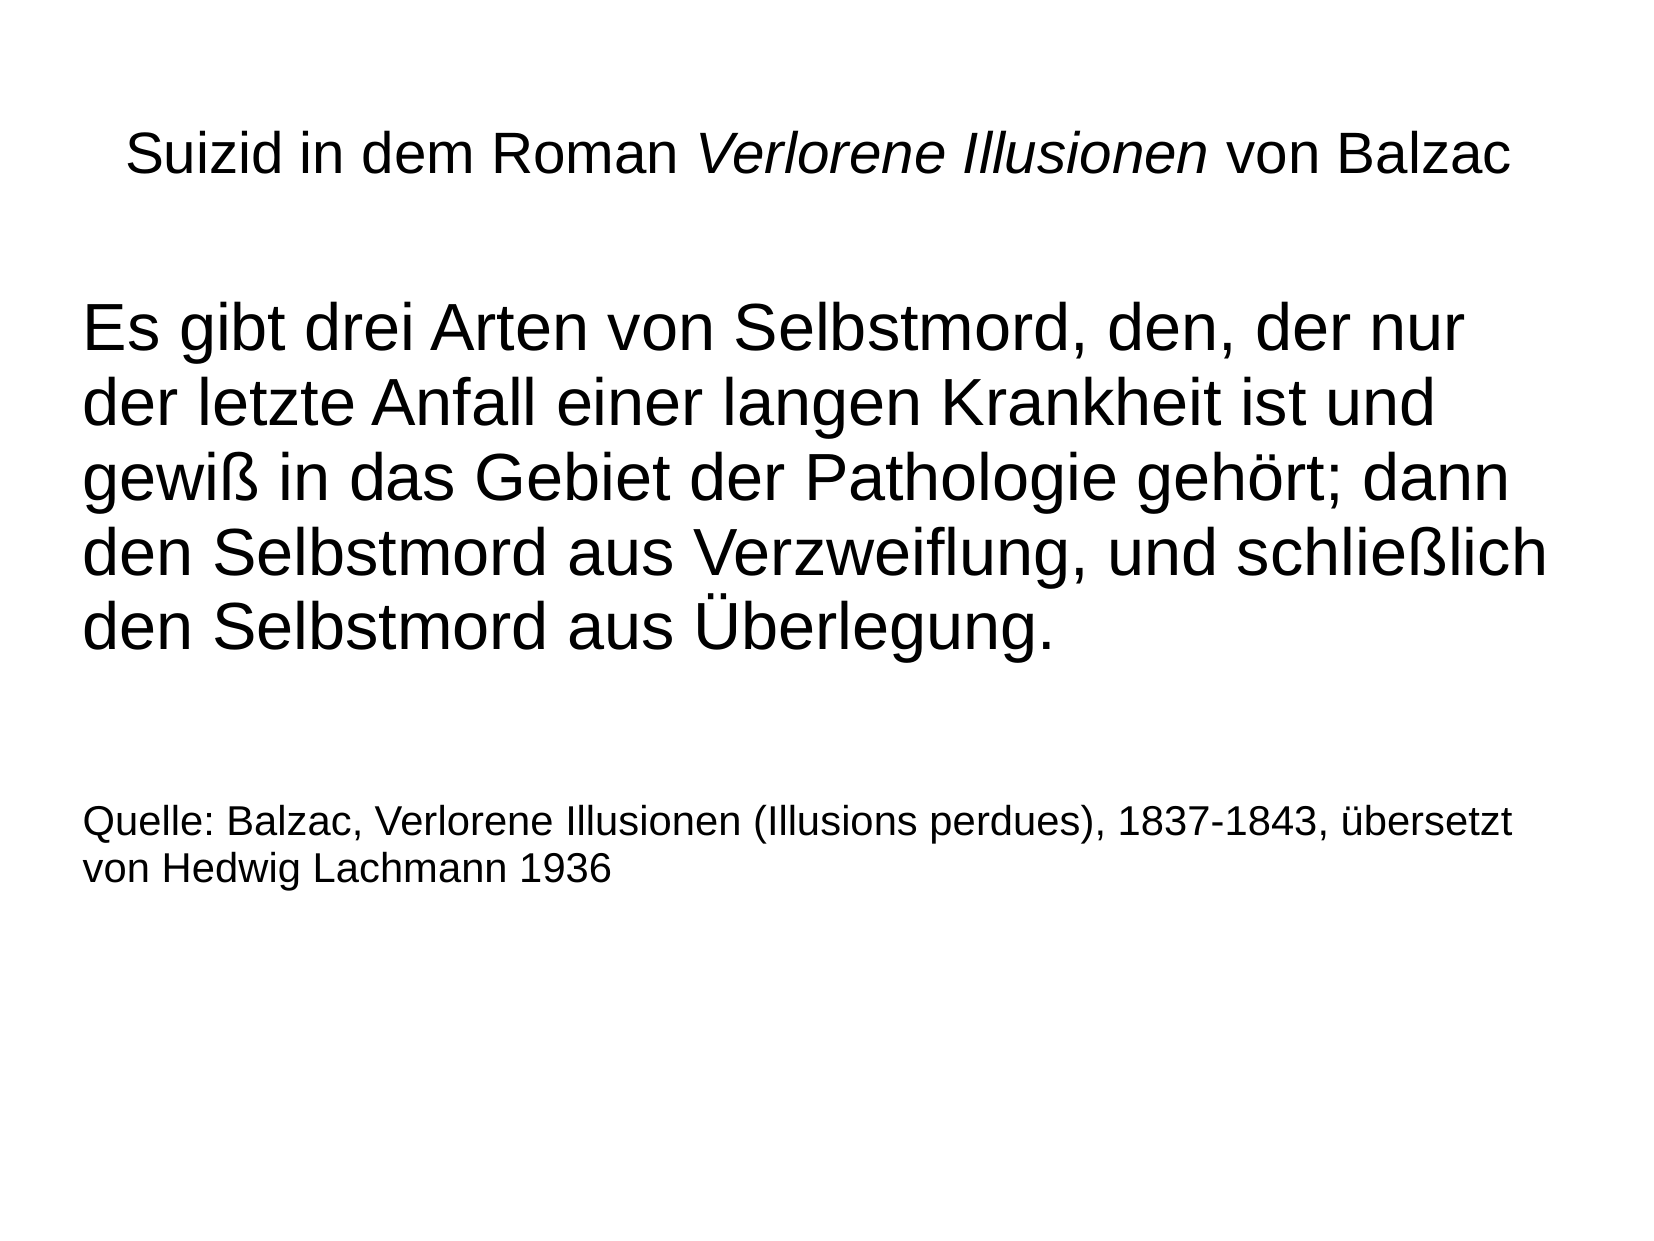

# Suizid in dem Roman Verlorene Illusionen von Balzac
Es gibt drei Arten von Selbstmord, den, der nur der letzte Anfall einer langen Krankheit ist und gewiß in das Gebiet der Pathologie gehört; dann den Selbstmord aus Verzweiflung, und schließlich den Selbstmord aus Überlegung.
Quelle: Balzac, Verlorene Illusionen (Illusions perdues), 1837-1843, übersetzt von Hedwig Lachmann 1936